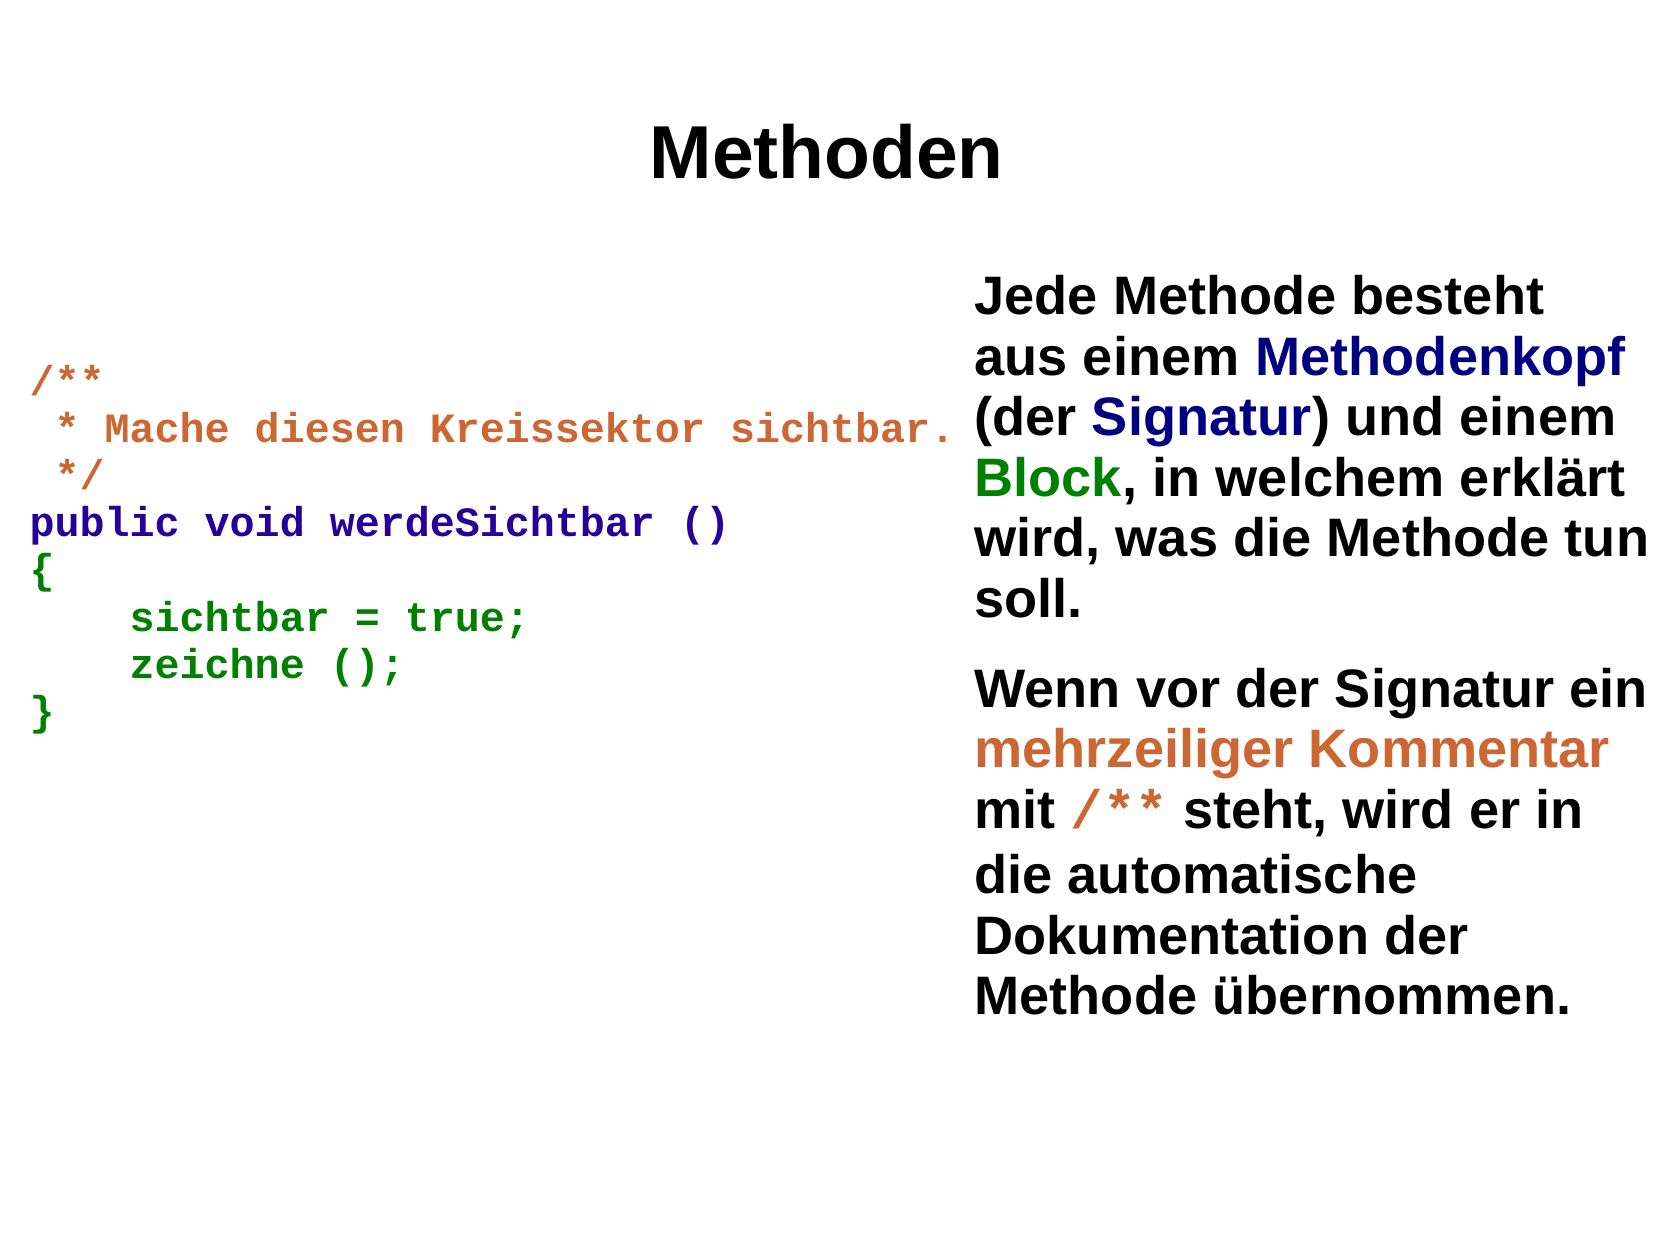

# Methoden
Jede Methode besteht aus einem Methodenkopf (der Signatur) und einem Block, in welchem erklärt wird, was die Methode tun soll.
Wenn vor der Signatur ein mehrzeiliger Kommentar mit /** steht, wird er in die automatische Dokumentation der Methode übernommen.
/**
 * Mache diesen Kreissektor sichtbar.
 */
public void werdeSichtbar ()
{
 sichtbar = true;
 zeichne ();
}